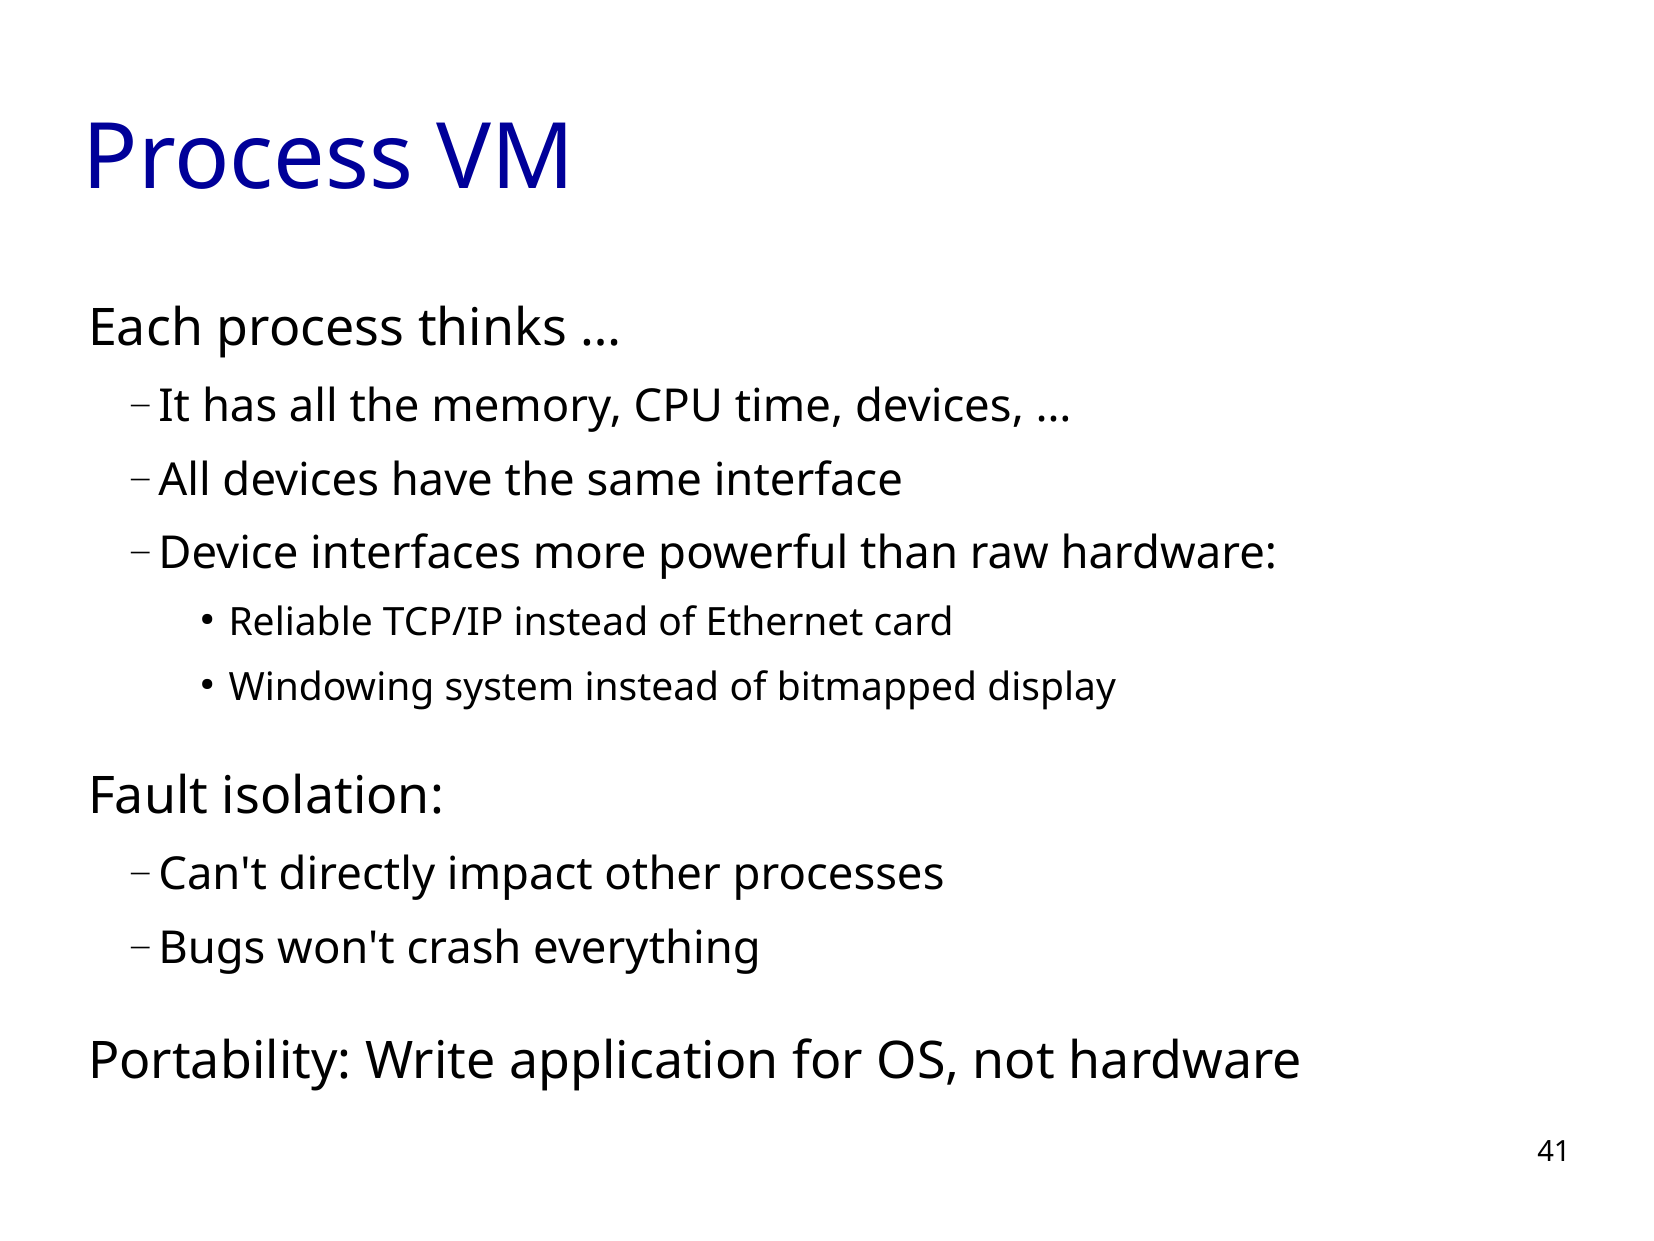

# Process VM
Each process thinks …
It has all the memory, CPU time, devices, …
All devices have the same interface
Device interfaces more powerful than raw hardware:
Reliable TCP/IP instead of Ethernet card
Windowing system instead of bitmapped display
Fault isolation:
Can't directly impact other processes
Bugs won't crash everything
Portability: Write application for OS, not hardware
41